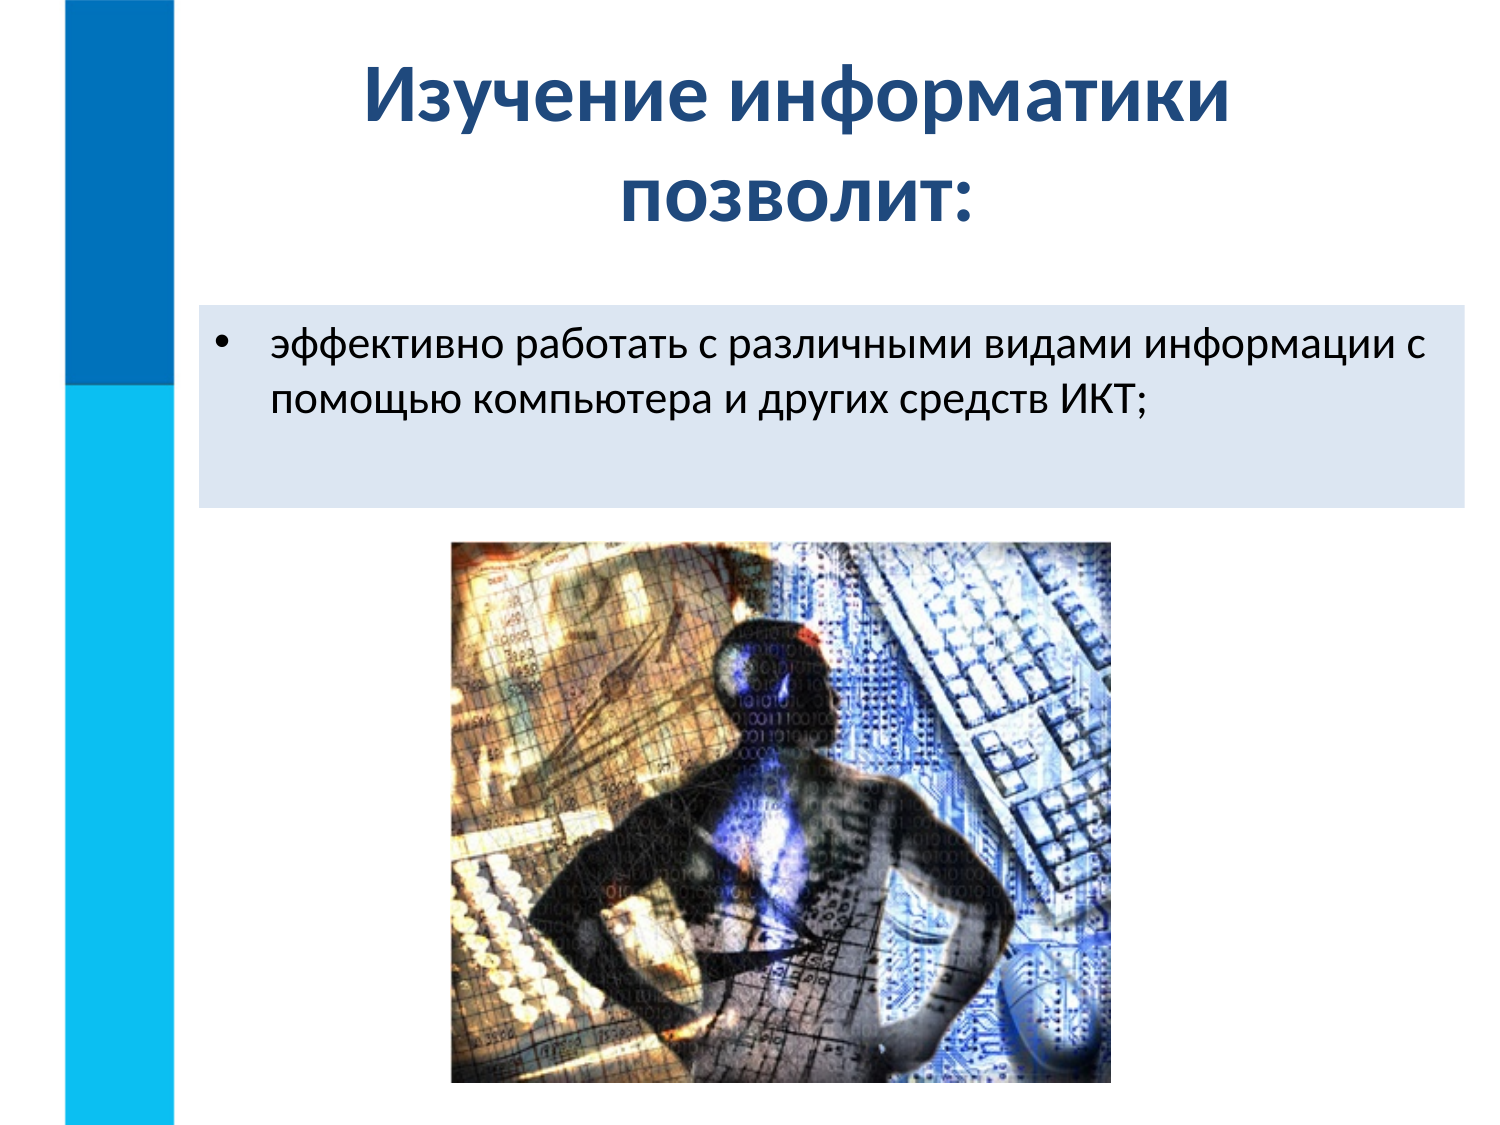

Изучение информатики позволит:
эффективно работать с различными видами информации с помощью компьютера и других средств ИКТ;